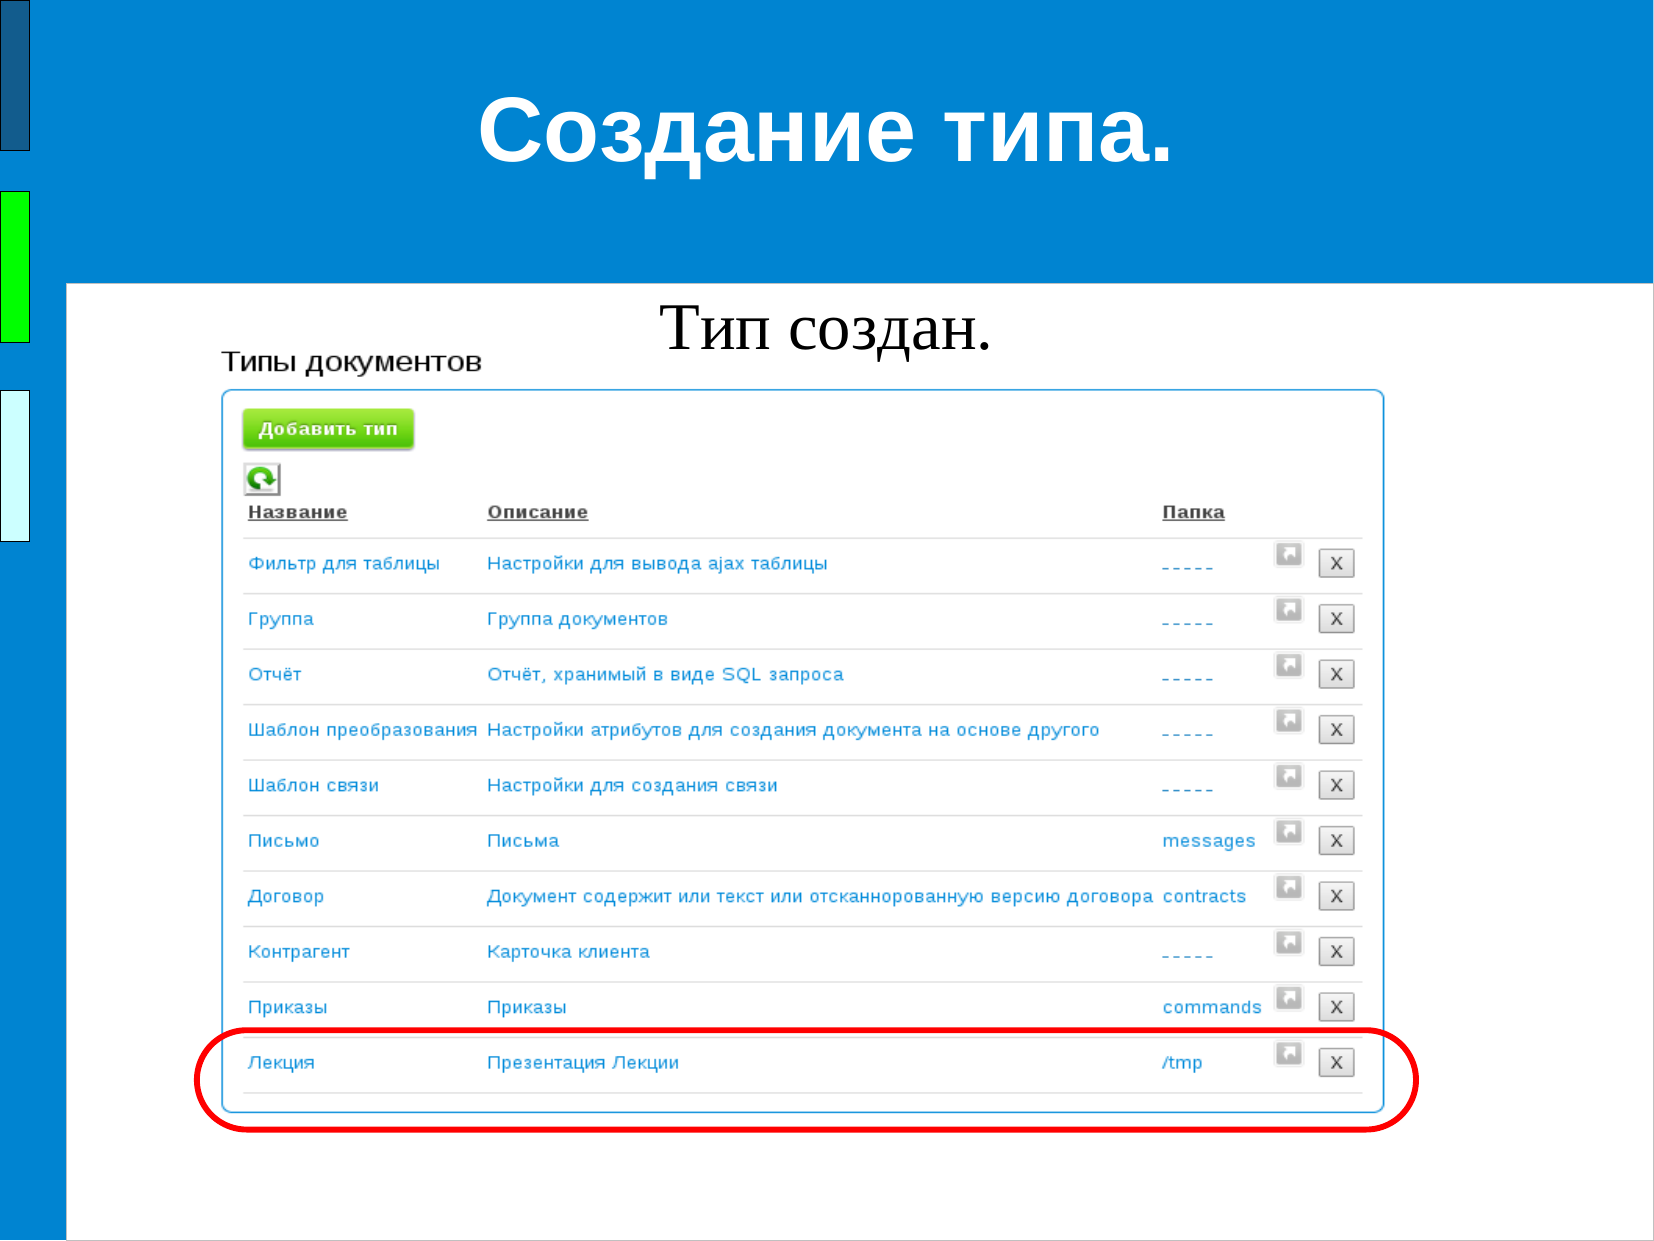

# Создание типа.
Тип создан.
ООО "Альфа-Интегрум", 2013г.